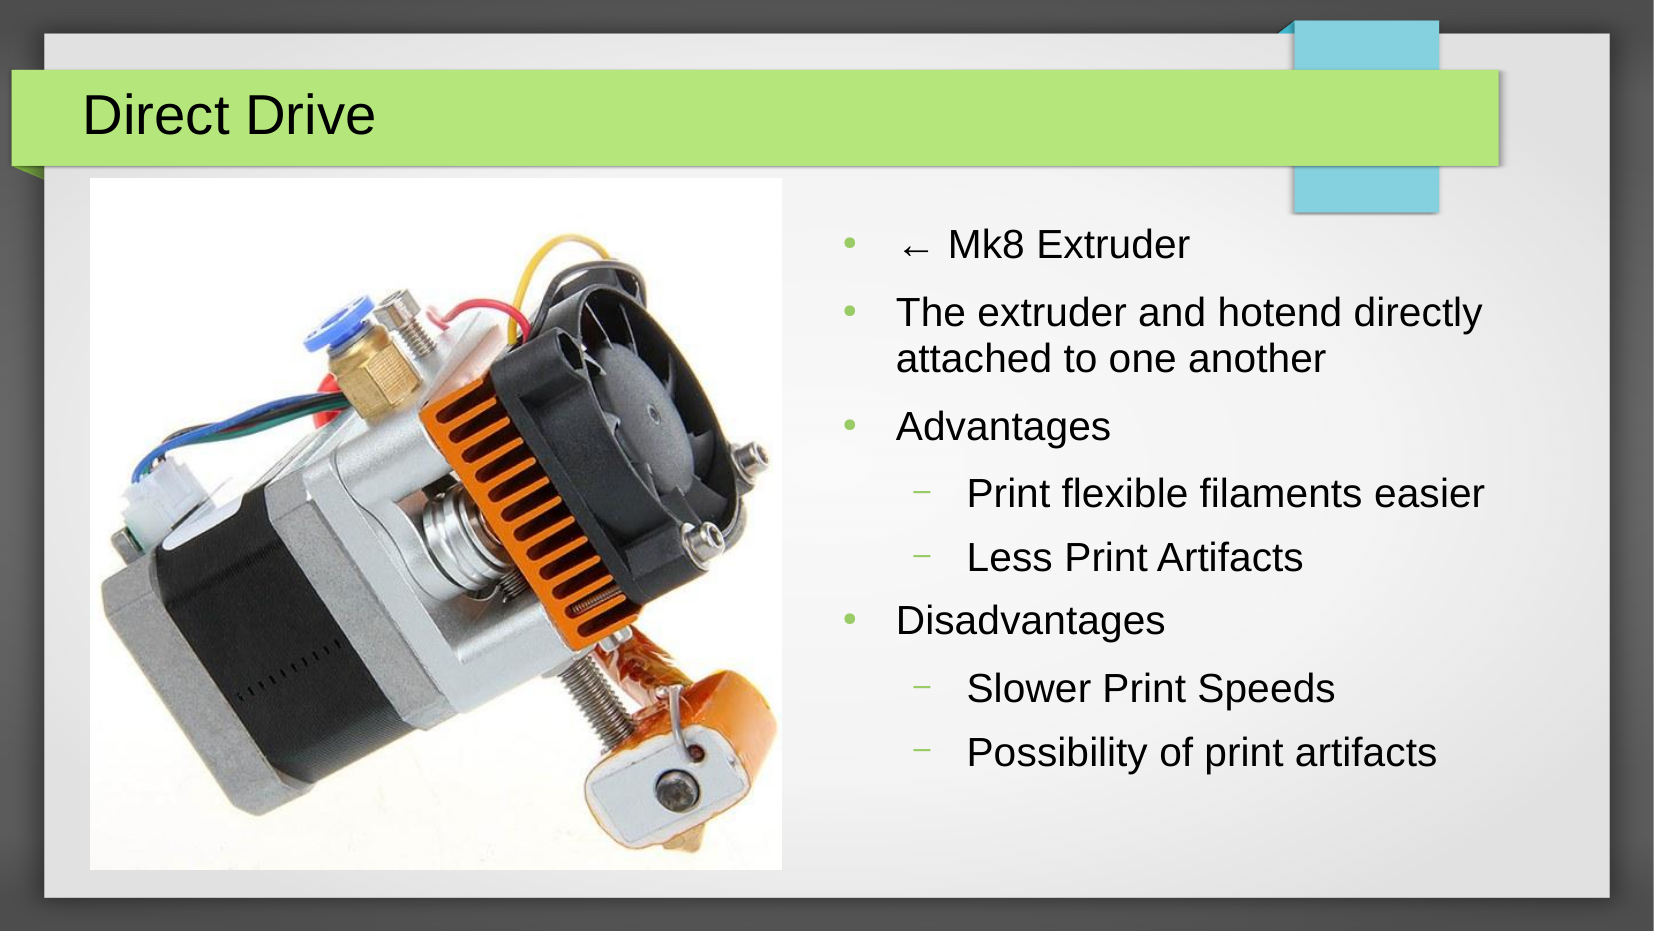

# Direct Drive
← Mk8 Extruder
The extruder and hotend directly attached to one another
Advantages
Print flexible filaments easier
Less Print Artifacts
Disadvantages
Slower Print Speeds
Possibility of print artifacts